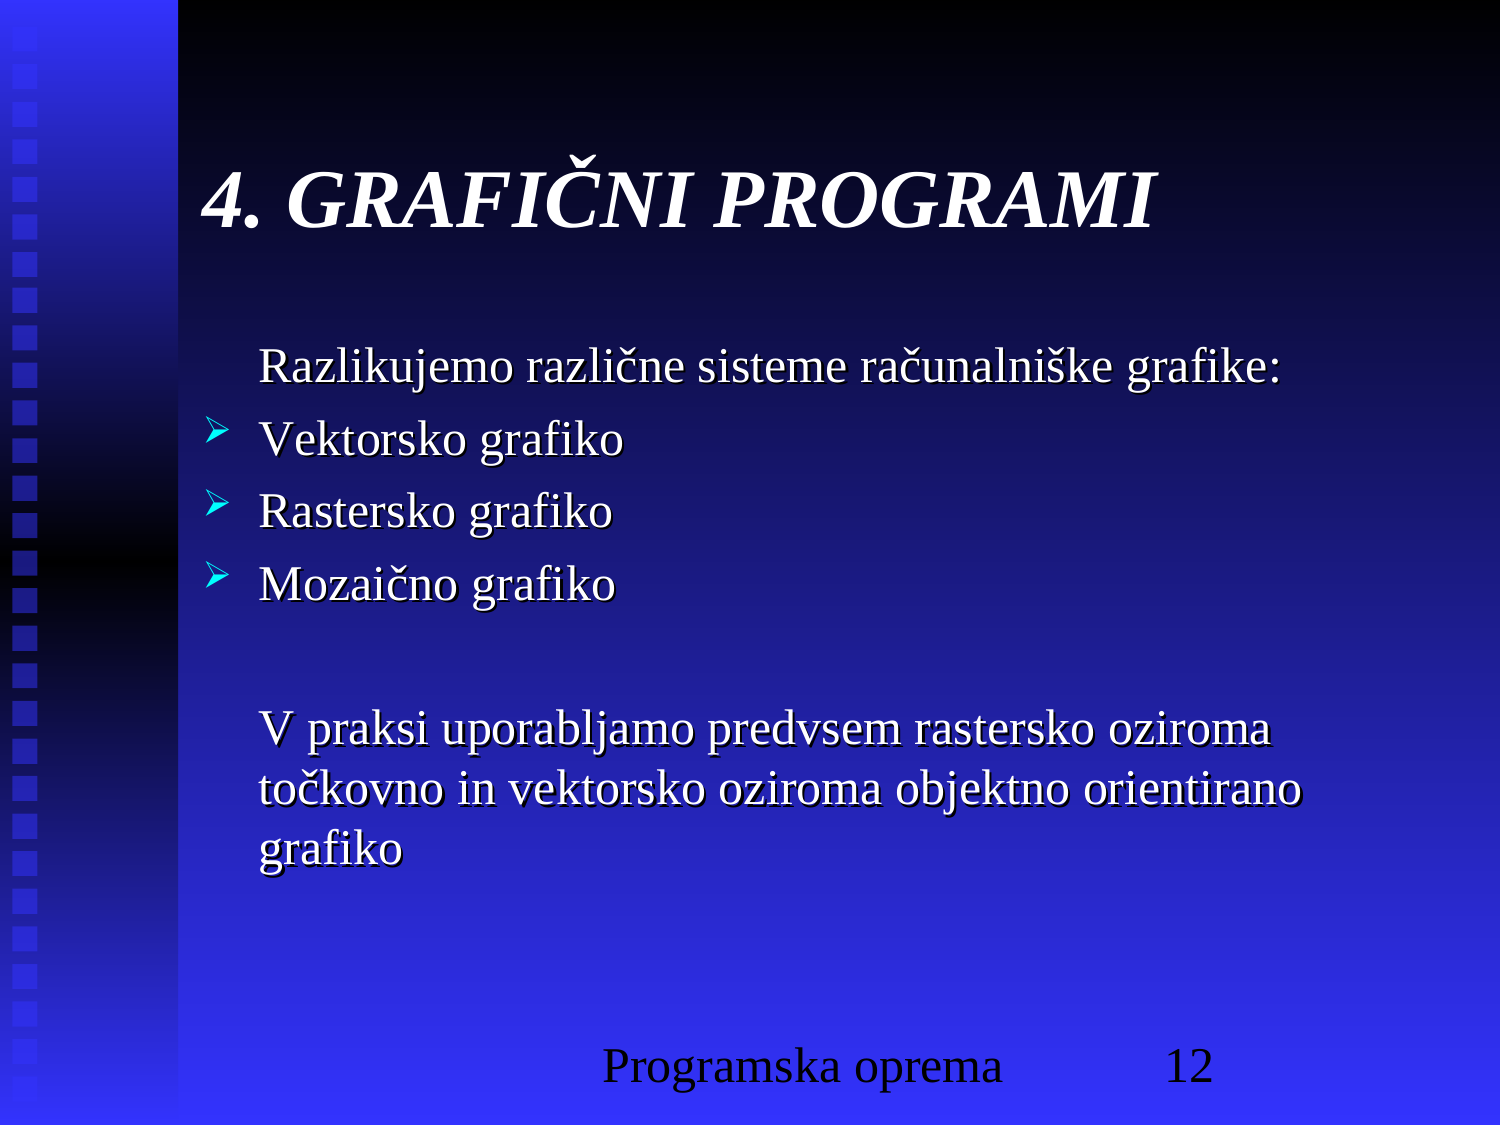

# 4. GRAFIČNI PROGRAMI
Razlikujemo različne sisteme računalniške grafike:
Vektorsko grafiko
Rastersko grafiko
Mozaično grafiko
V praksi uporabljamo predvsem rastersko oziroma točkovno in vektorsko oziroma objektno orientirano grafiko
Programska oprema
12